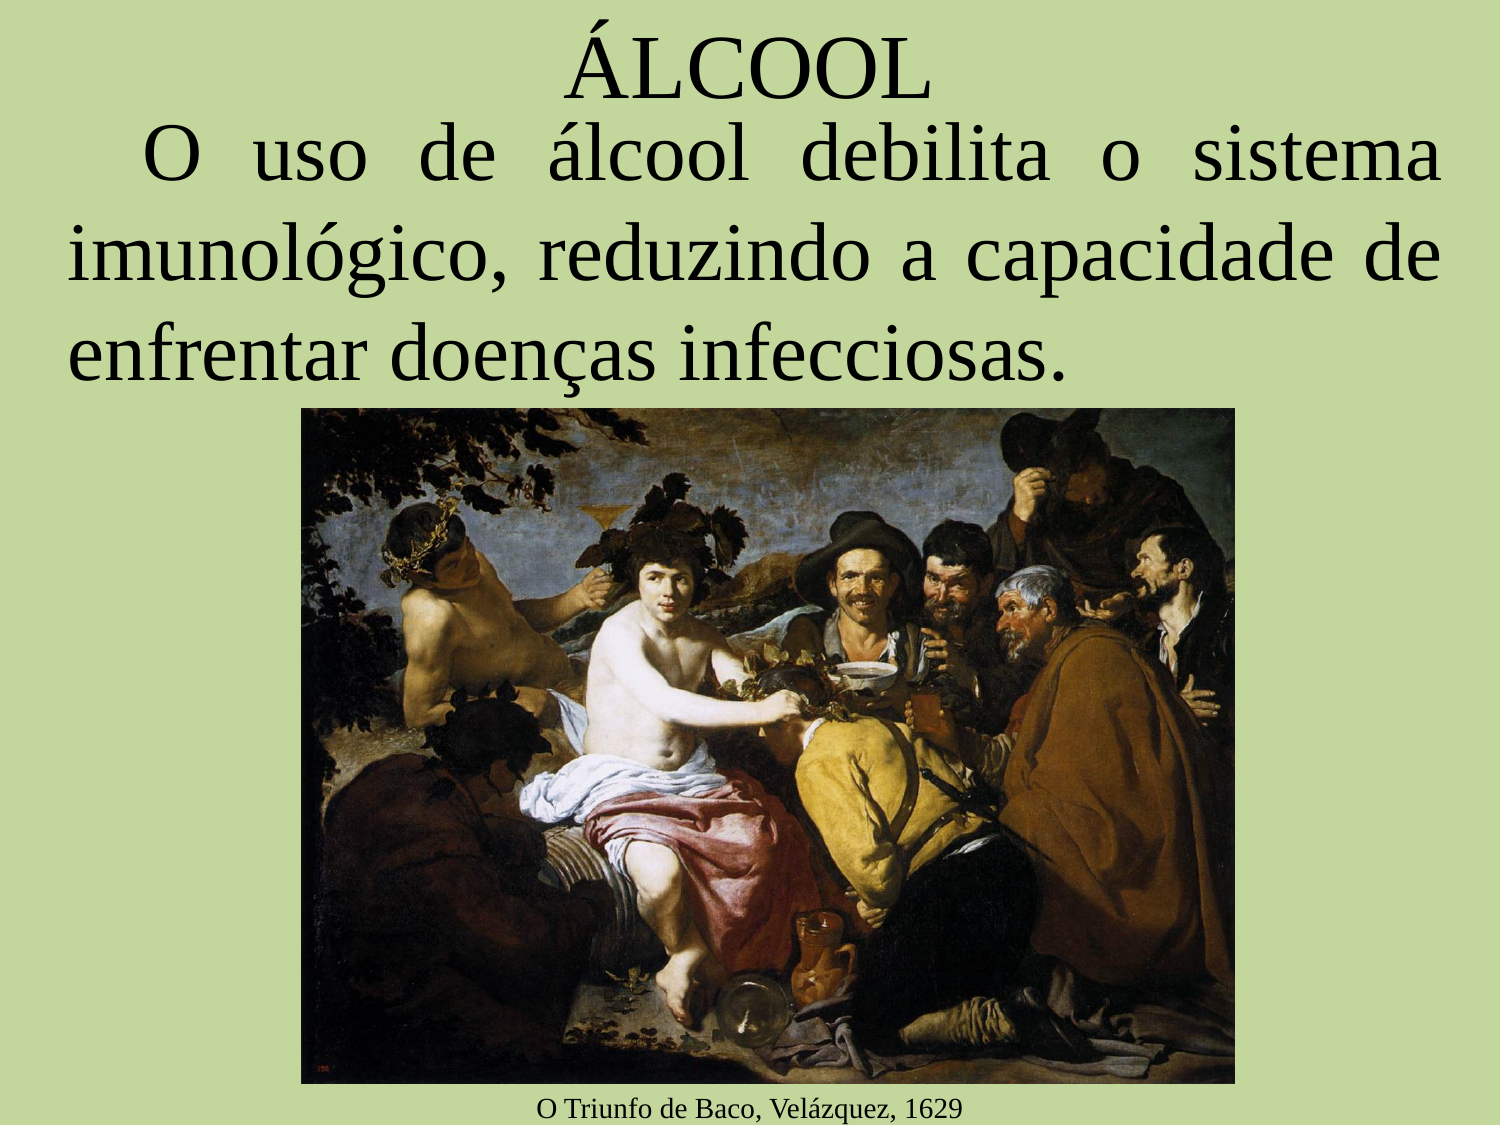

ÁLCOOL
O uso de álcool debilita o sistema imunológico, reduzindo a capacidade de enfrentar doenças infecciosas.
O Triunfo de Baco, Velázquez, 1629